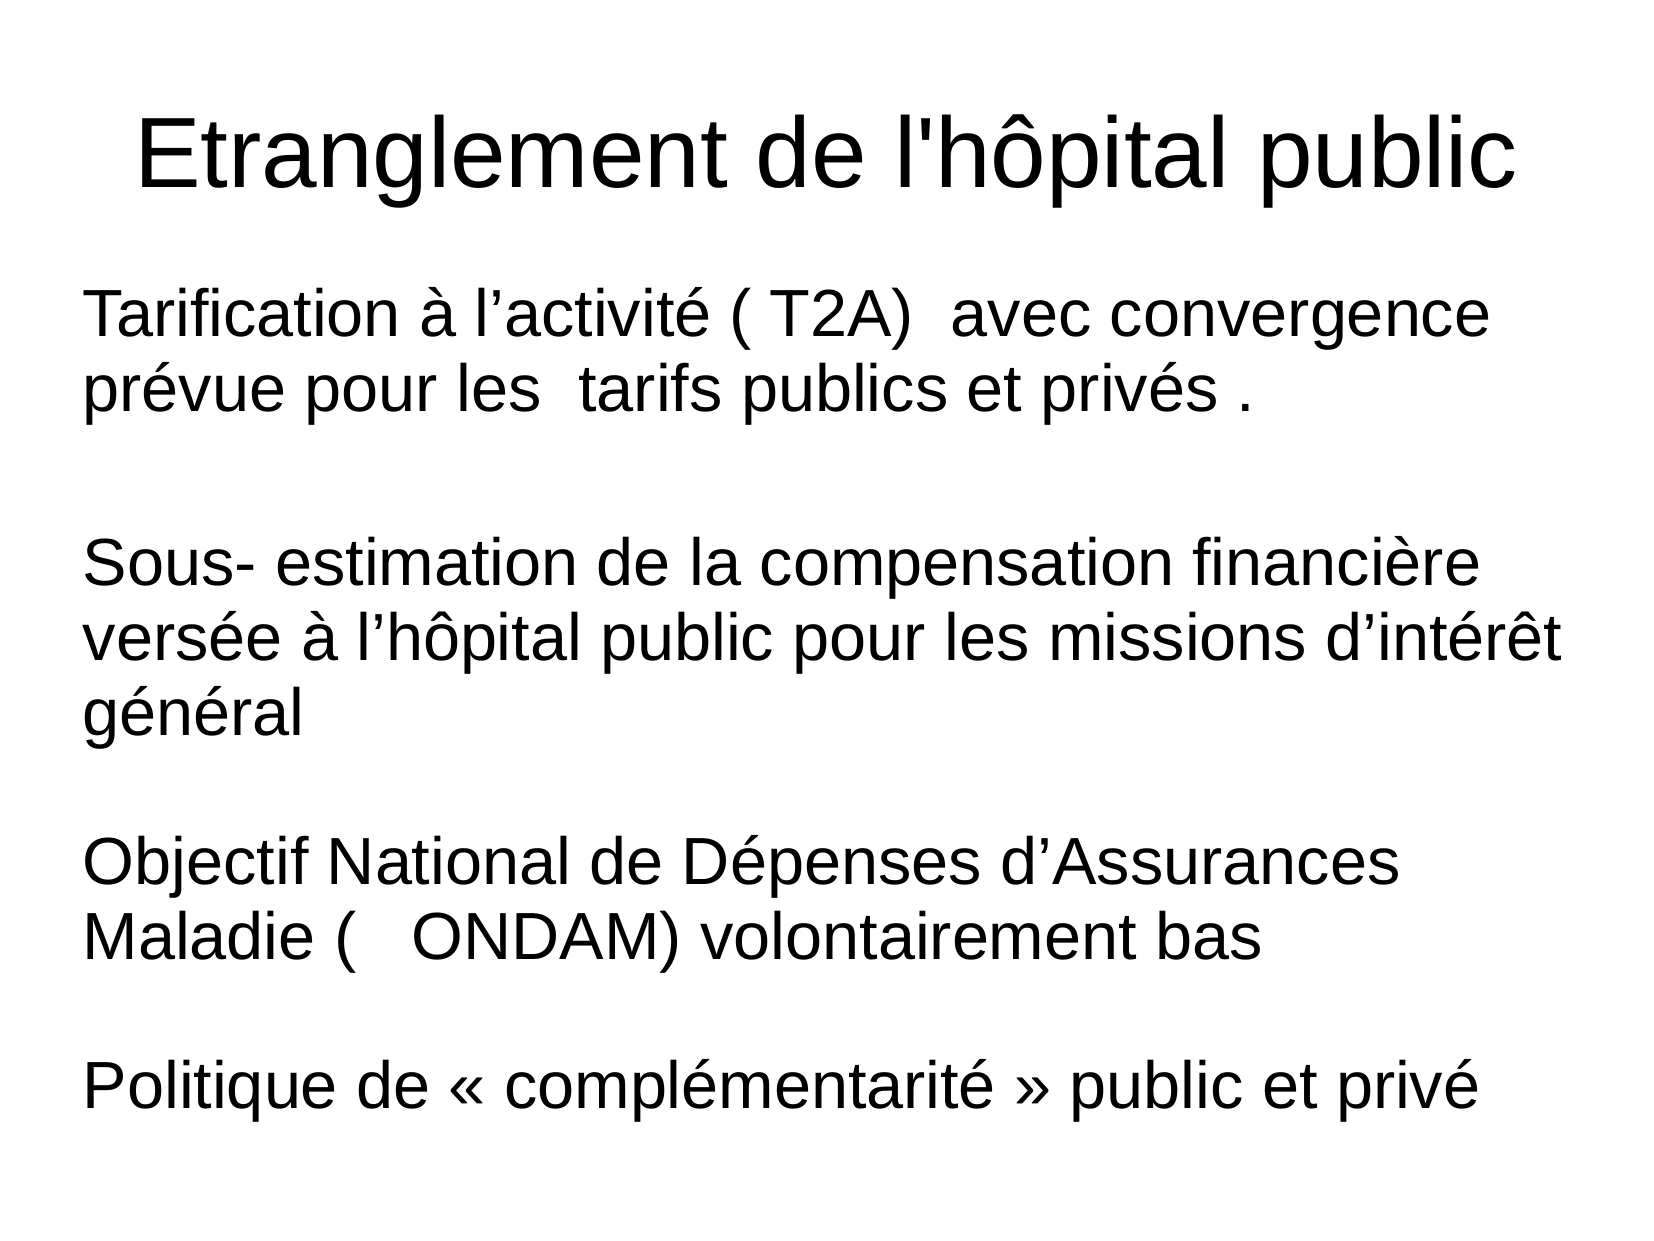

# Etranglement de l'hôpital public
Tarification à l’activité ( T2A) avec convergence prévue pour les tarifs publics et privés .
Sous- estimation de la compensation financière versée à l’hôpital public pour les missions d’intérêt général
Objectif National de Dépenses d’Assurances Maladie ( ONDAM) volontairement bas
Politique de « complémentarité » public et privé